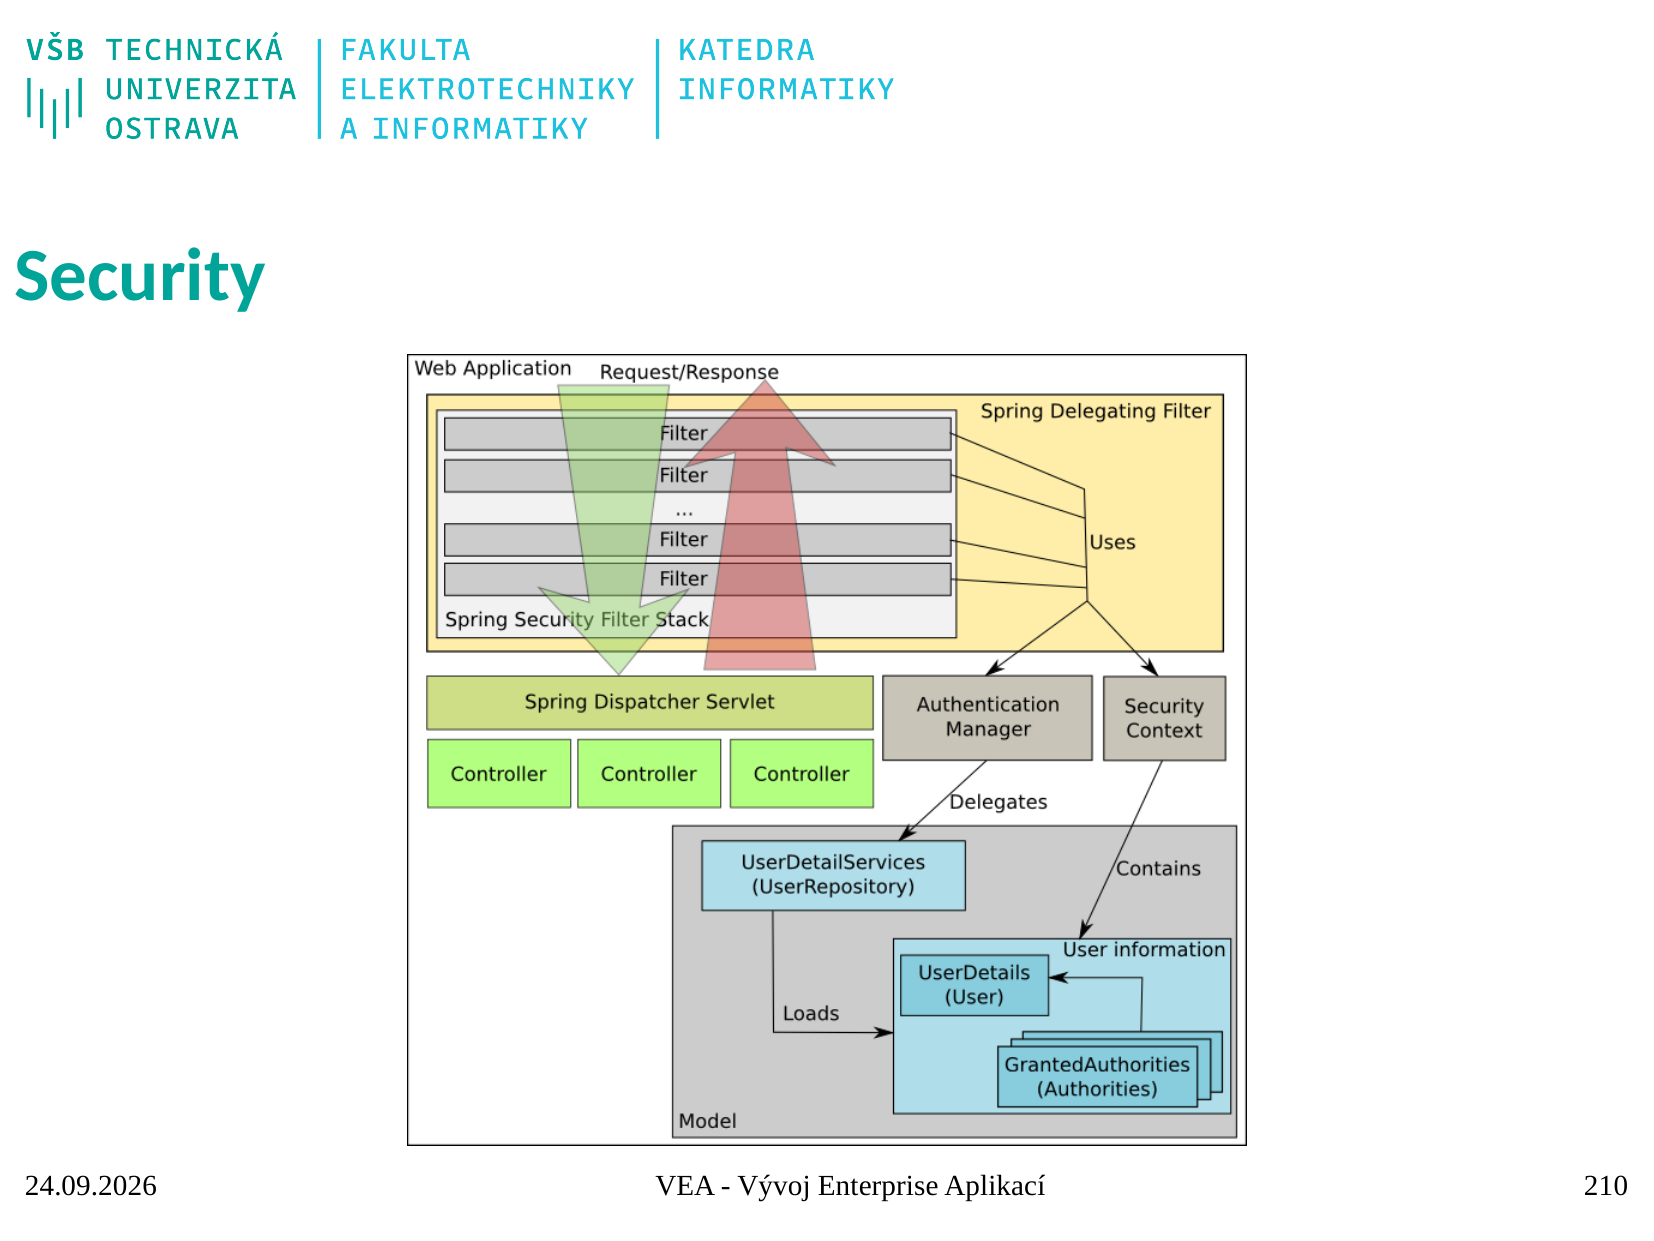

# Security
VEA - Vývoj Enterprise Aplikací
210